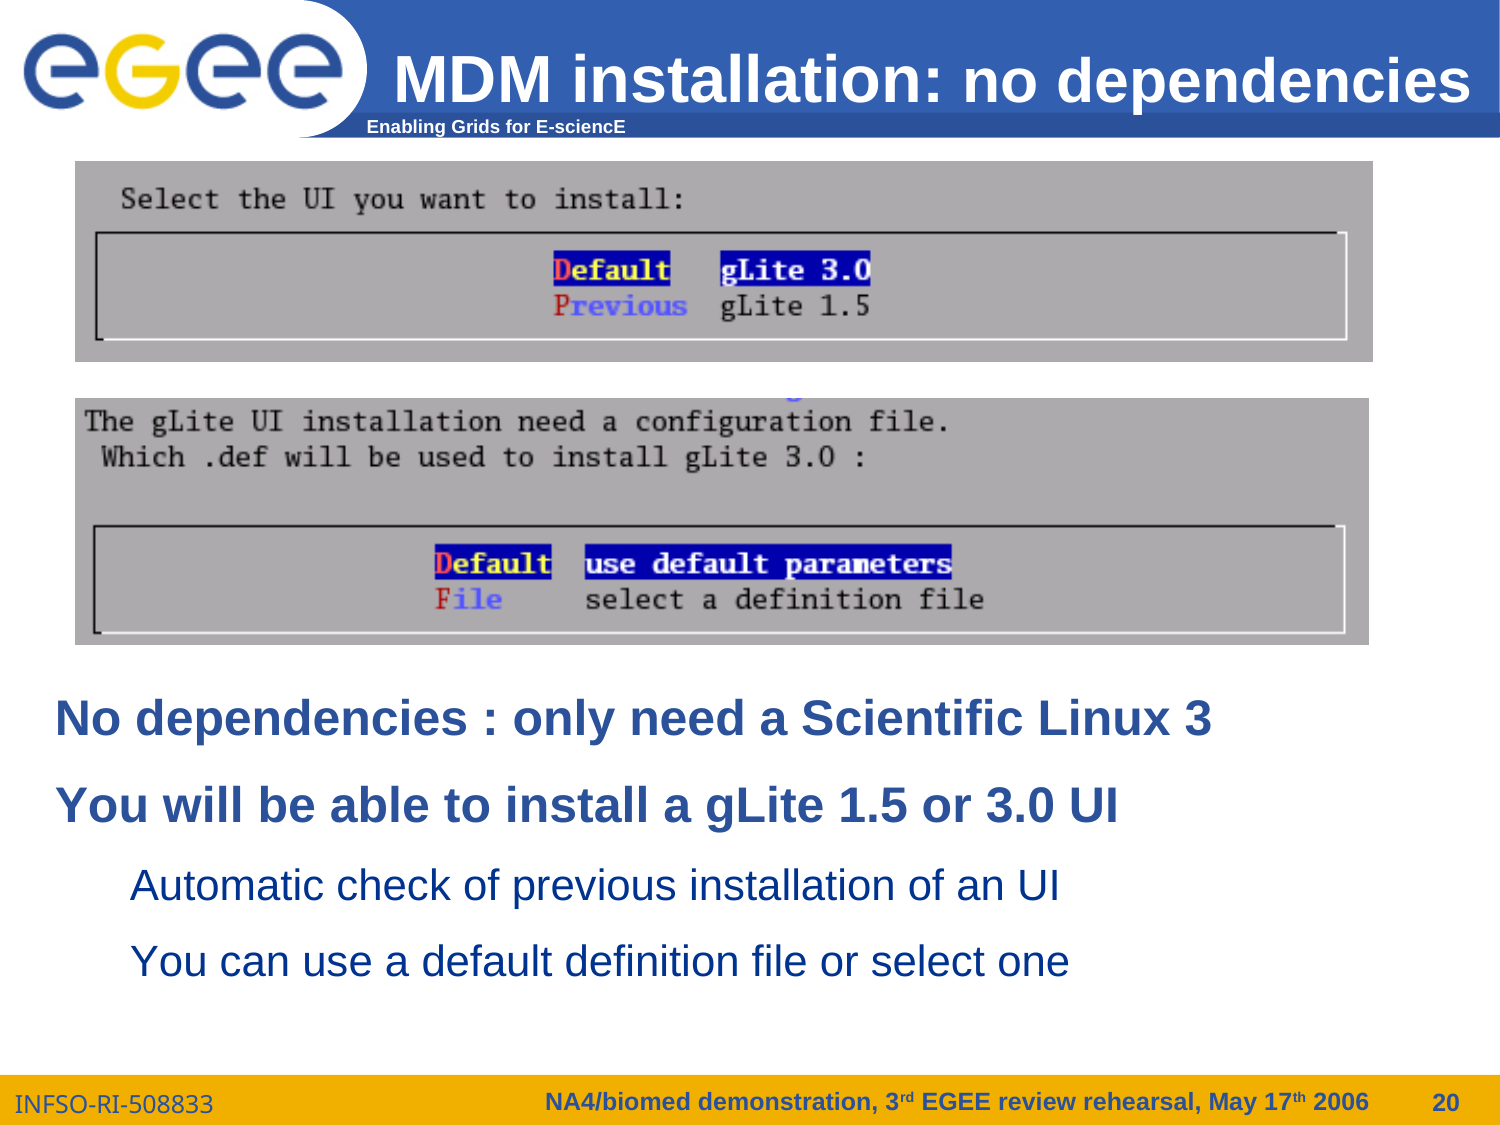

# MDM installation: no dependencies
No dependencies : only need a Scientific Linux 3
You will be able to install a gLite 1.5 or 3.0 UI
Automatic check of previous installation of an UI
You can use a default definition file or select one